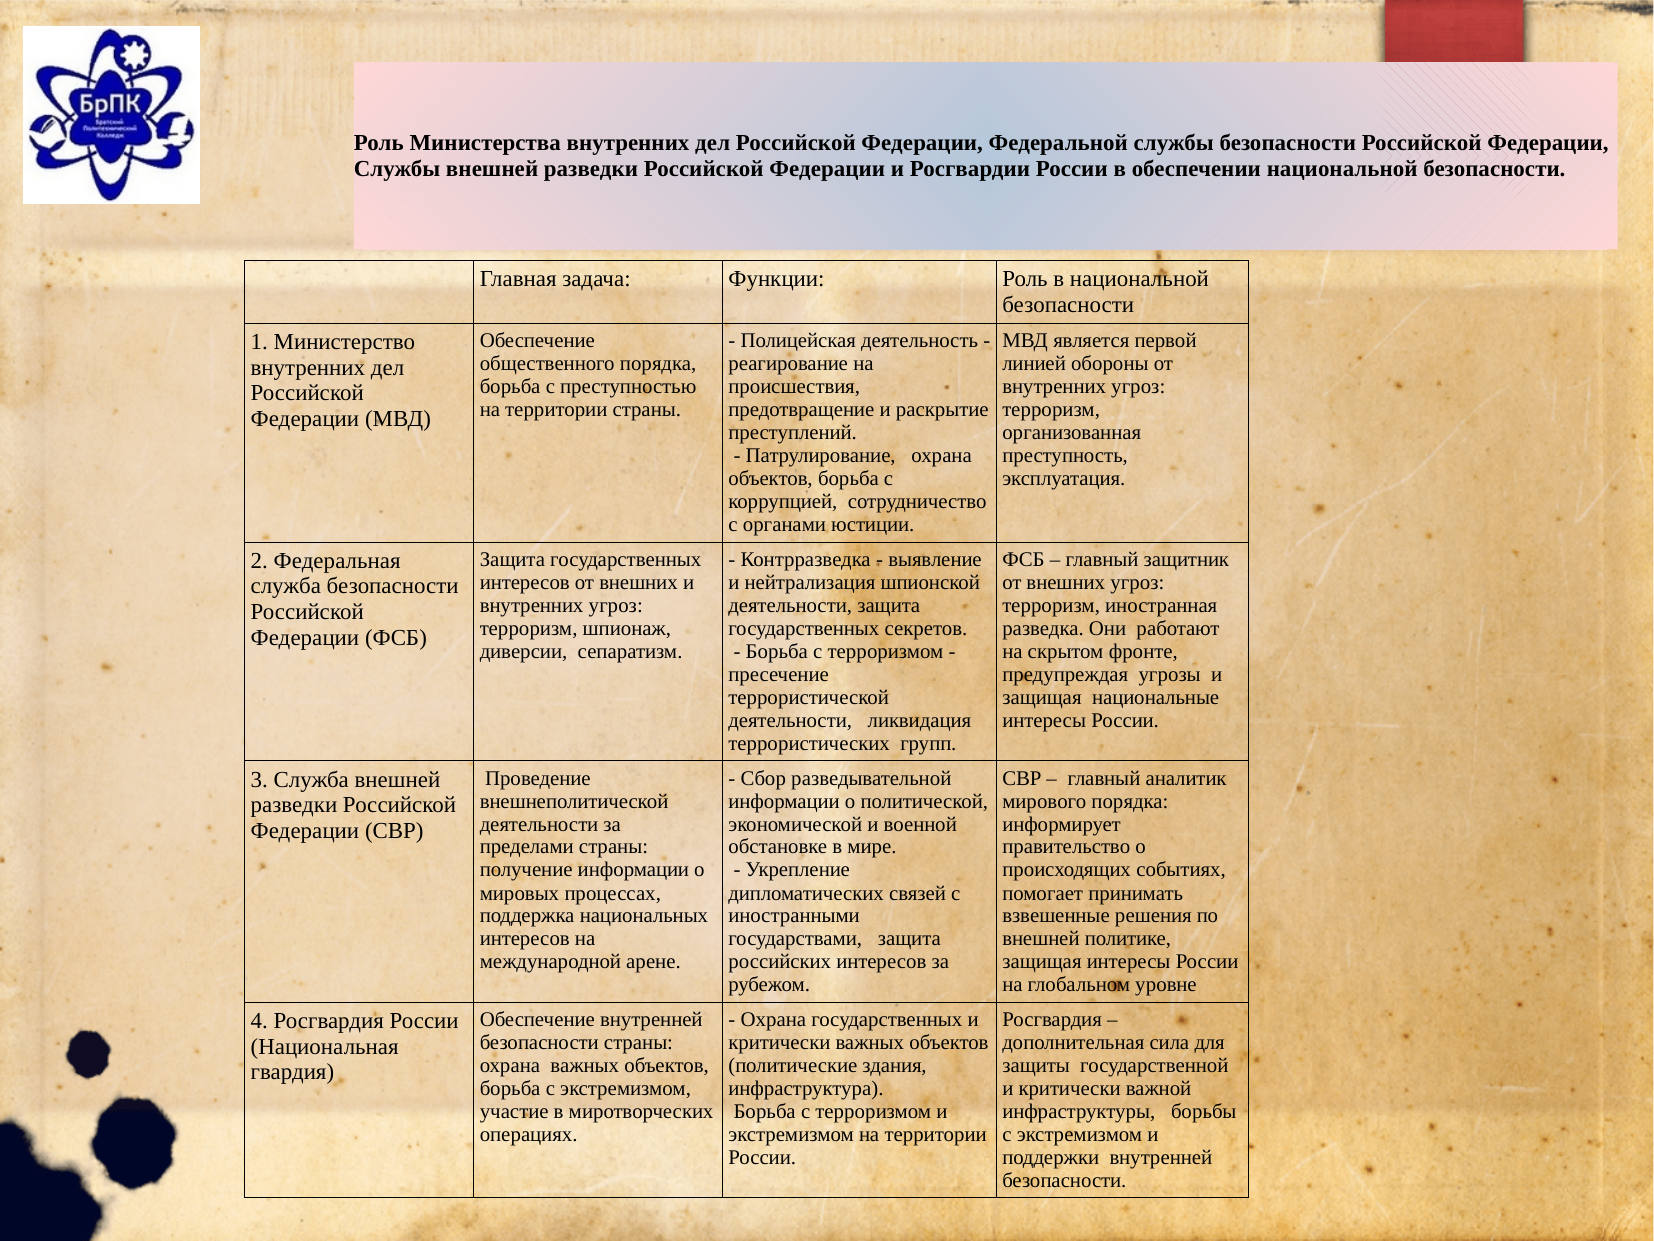

# Роль Министерства внутренних дел Российской Федерации, Федеральной службы безопасности Российской Федерации, Службы внешней разведки Российской Федерации и Росгвардии России в обеспечении национальной безопасности.
| | Главная задача: | Функции: | Роль в национальной безопасности |
| --- | --- | --- | --- |
| 1. Министерство внутренних дел Российской Федерации (МВД) | Обеспечение общественного порядка, борьба с преступностью на территории страны. | - Полицейская деятельность - реагирование на происшествия, предотвращение и раскрытие преступлений. - Патрулирование, охрана объектов, борьба с коррупцией, сотрудничество с органами юстиции. | МВД является первой линией обороны от внутренних угроз: терроризм, организованная преступность, эксплуатация. |
| 2. Федеральная служба безопасности Российской Федерации (ФСБ) | Защита государственных интересов от внешних и внутренних угроз: терроризм, шпионаж, диверсии, сепаратизм. | - Контрразведка - выявление и нейтрализация шпионской деятельности, защита государственных секретов. - Борьба с терроризмом - пресечение террористической деятельности, ликвидация террористических групп. | ФСБ – главный защитник от внешних угроз: терроризм, иностранная разведка. Они работают на скрытом фронте, предупреждая угрозы и защищая национальные интересы России. |
| 3. Служба внешней разведки Российской Федерации (СВР) | Проведение внешнеполитической деятельности за пределами страны: получение информации о мировых процессах, поддержка национальных интересов на международной арене. | - Сбор разведывательной информации о политической, экономической и военной обстановке в мире. - Укрепление дипломатических связей с иностранными государствами, защита российских интересов за рубежом. | СВР – главный аналитик мирового порядка: информирует правительство о происходящих событиях, помогает принимать взвешенные решения по внешней политике, защищая интересы России на глобальном уровне |
| 4. Росгвардия России (Национальная гвардия) | Обеспечение внутренней безопасности страны: охрана важных объектов, борьба с экстремизмом, участие в миротворческих операциях. | - Охрана государственных и критически важных объектов (политические здания, инфраструктура). Борьба с терроризмом и экстремизмом на территории России. | Росгвардия – дополнительная сила для защиты государственной и критически важной инфраструктуры, борьбы с экстремизмом и поддержки внутренней безопасности. |